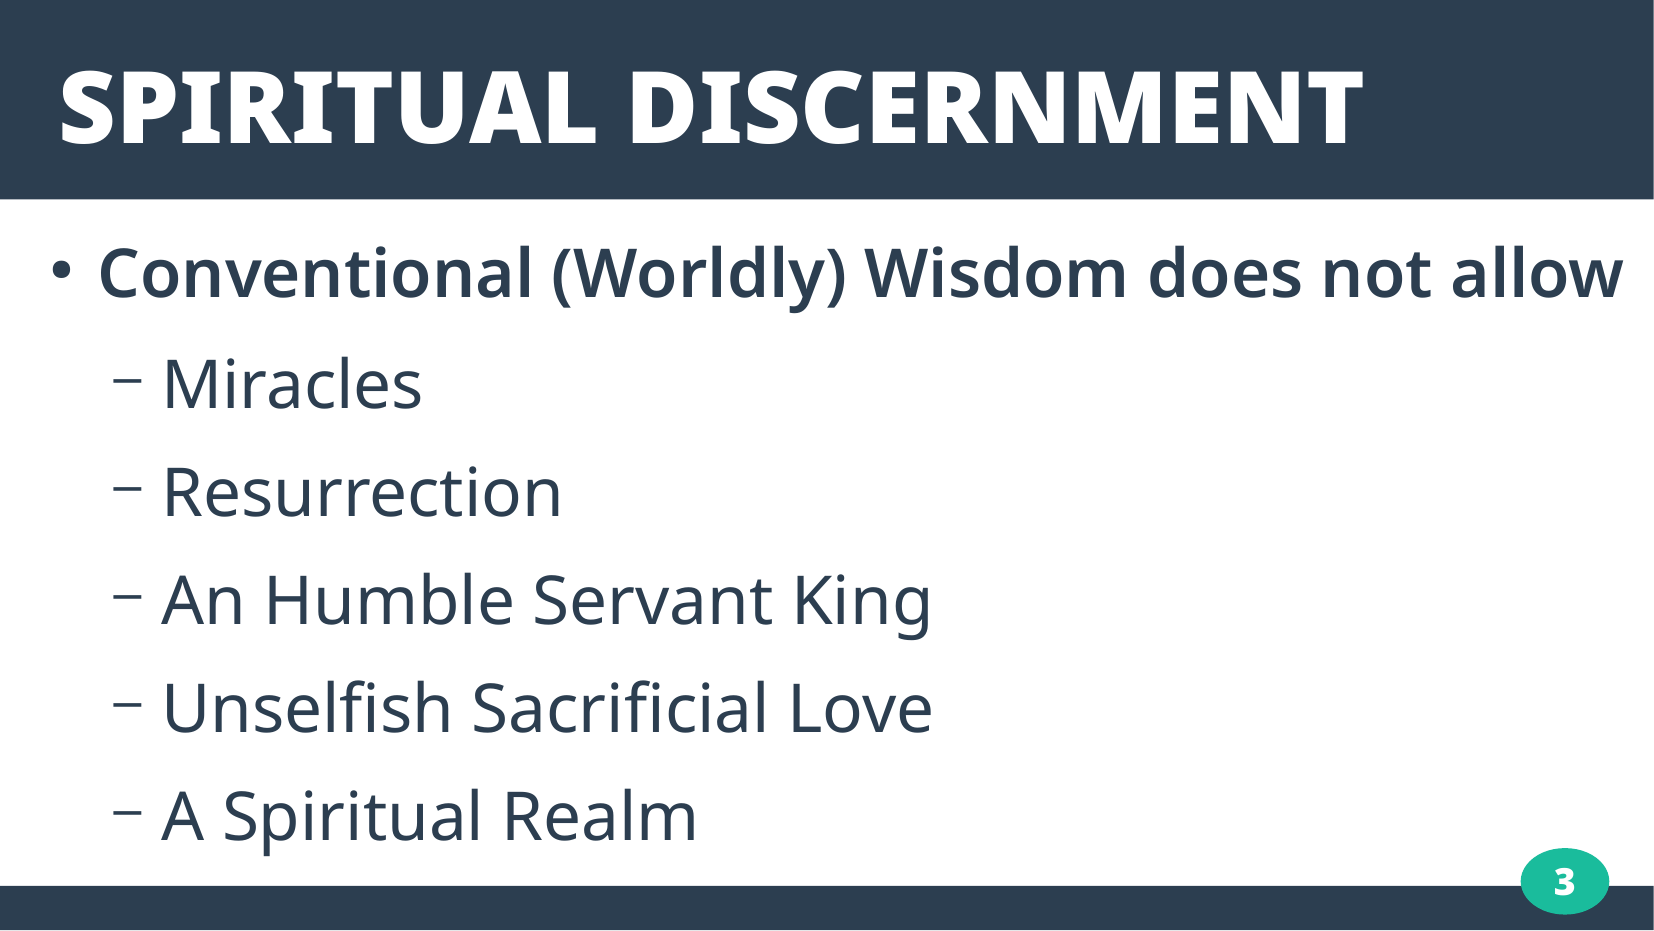

# SPIRITUAL DISCERNMENT
Conventional (Worldly) Wisdom does not allow
Miracles
Resurrection
An Humble Servant King
Unselfish Sacrificial Love
A Spiritual Realm
3